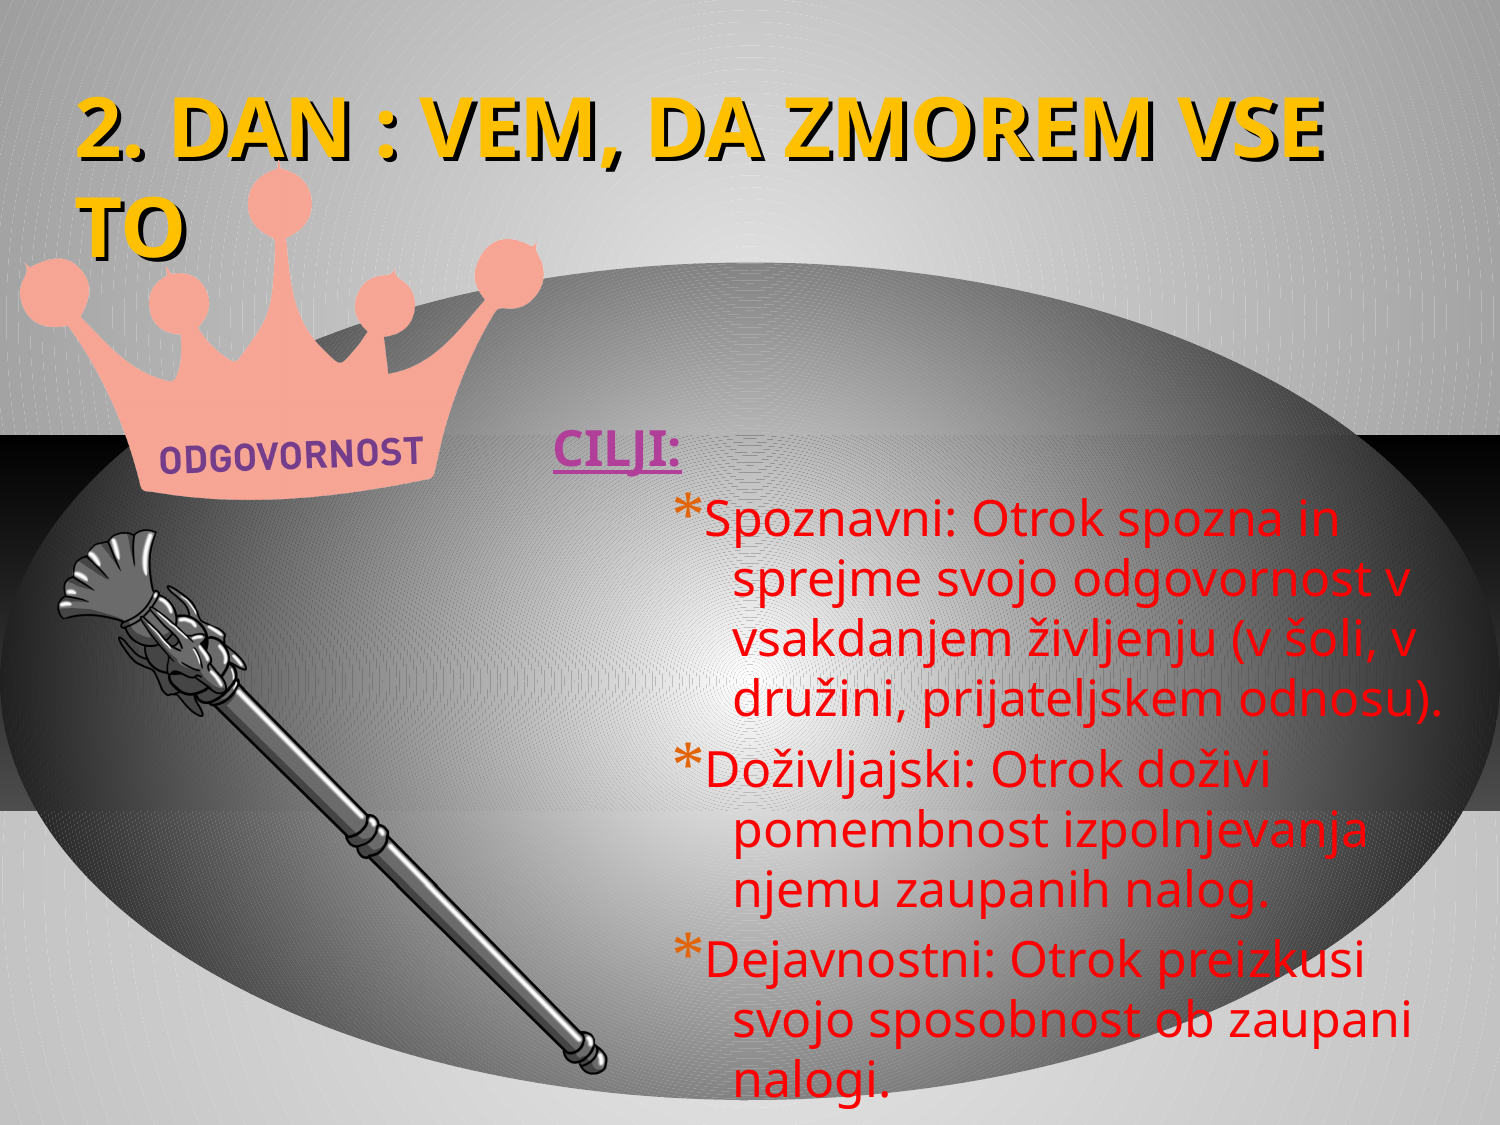

2. DAN : VEM, DA ZMOREM VSE TO
# CILJI:
Spoznavni: Otrok spozna in sprejme svojo odgovornost v vsakdanjem življenju (v šoli, v družini, prijateljskem odnosu).
Doživljajski: Otrok doživi pomembnost izpolnjevanja njemu zaupanih nalog.
Dejavnostni: Otrok preizkusi svojo sposobnost ob zaupani nalogi.